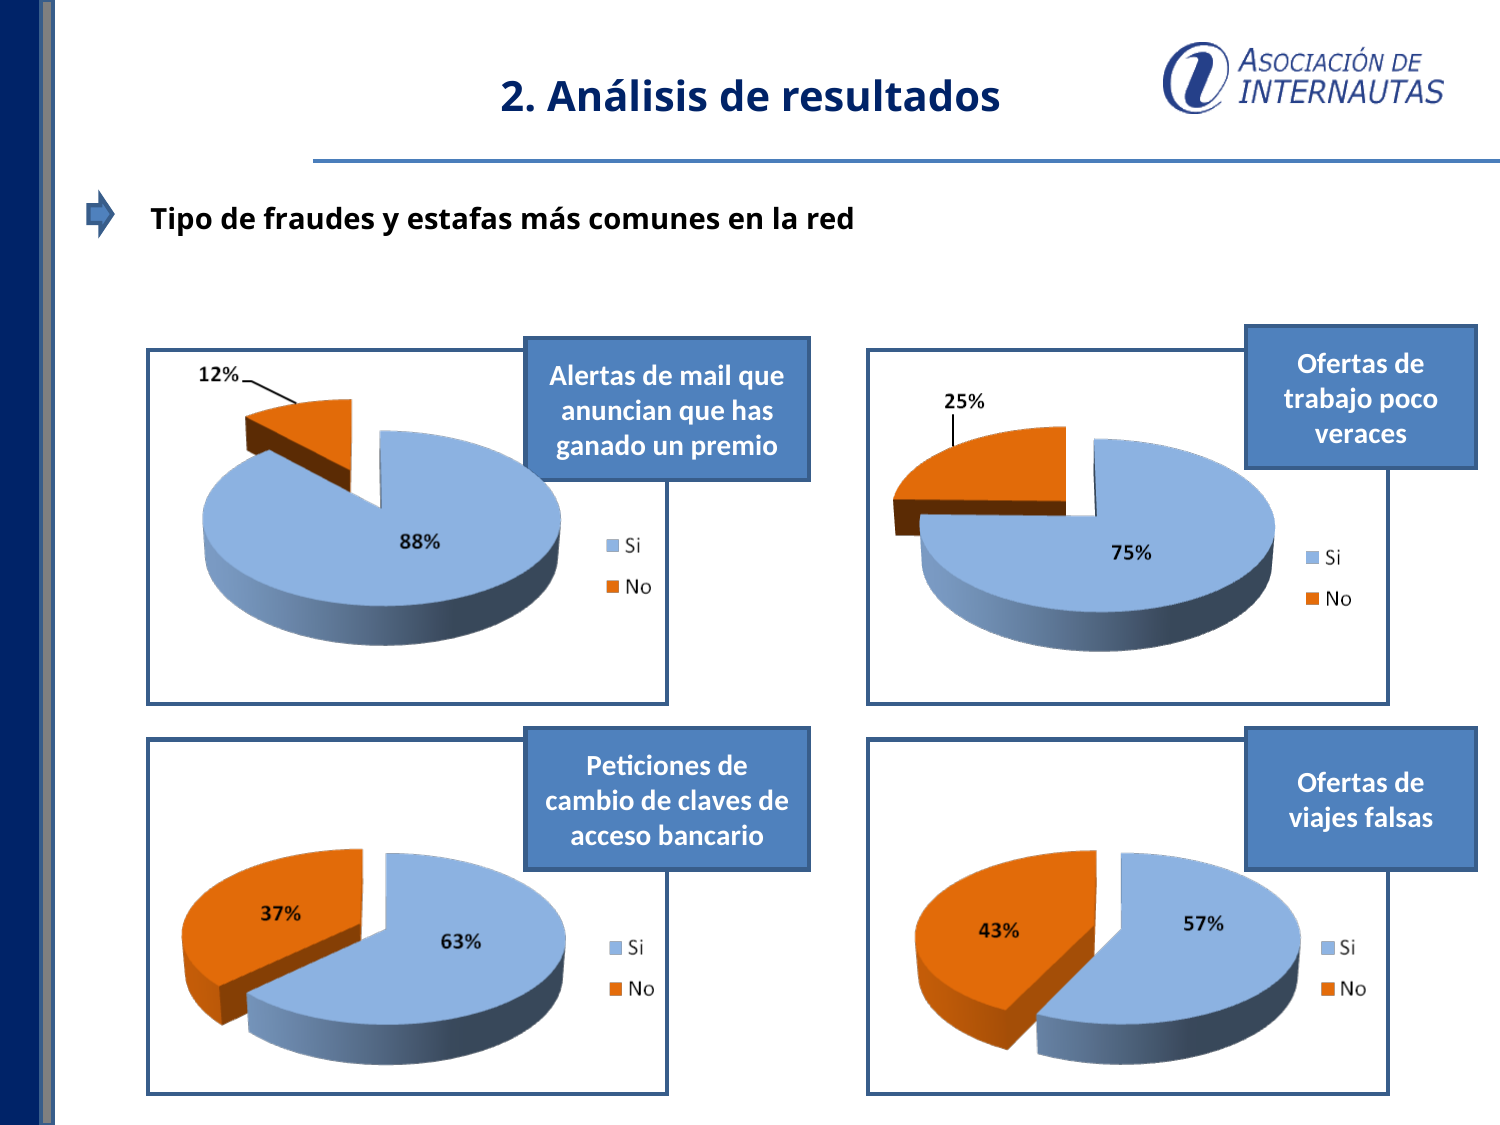

# 2. Análisis de resultados
Tipo de fraudes y estafas más comunes en la red
Ofertas de trabajo poco veraces
Alertas de mail que anuncian que has ganado un premio
Peticiones de cambio de claves de acceso bancario
Ofertas de viajes falsas